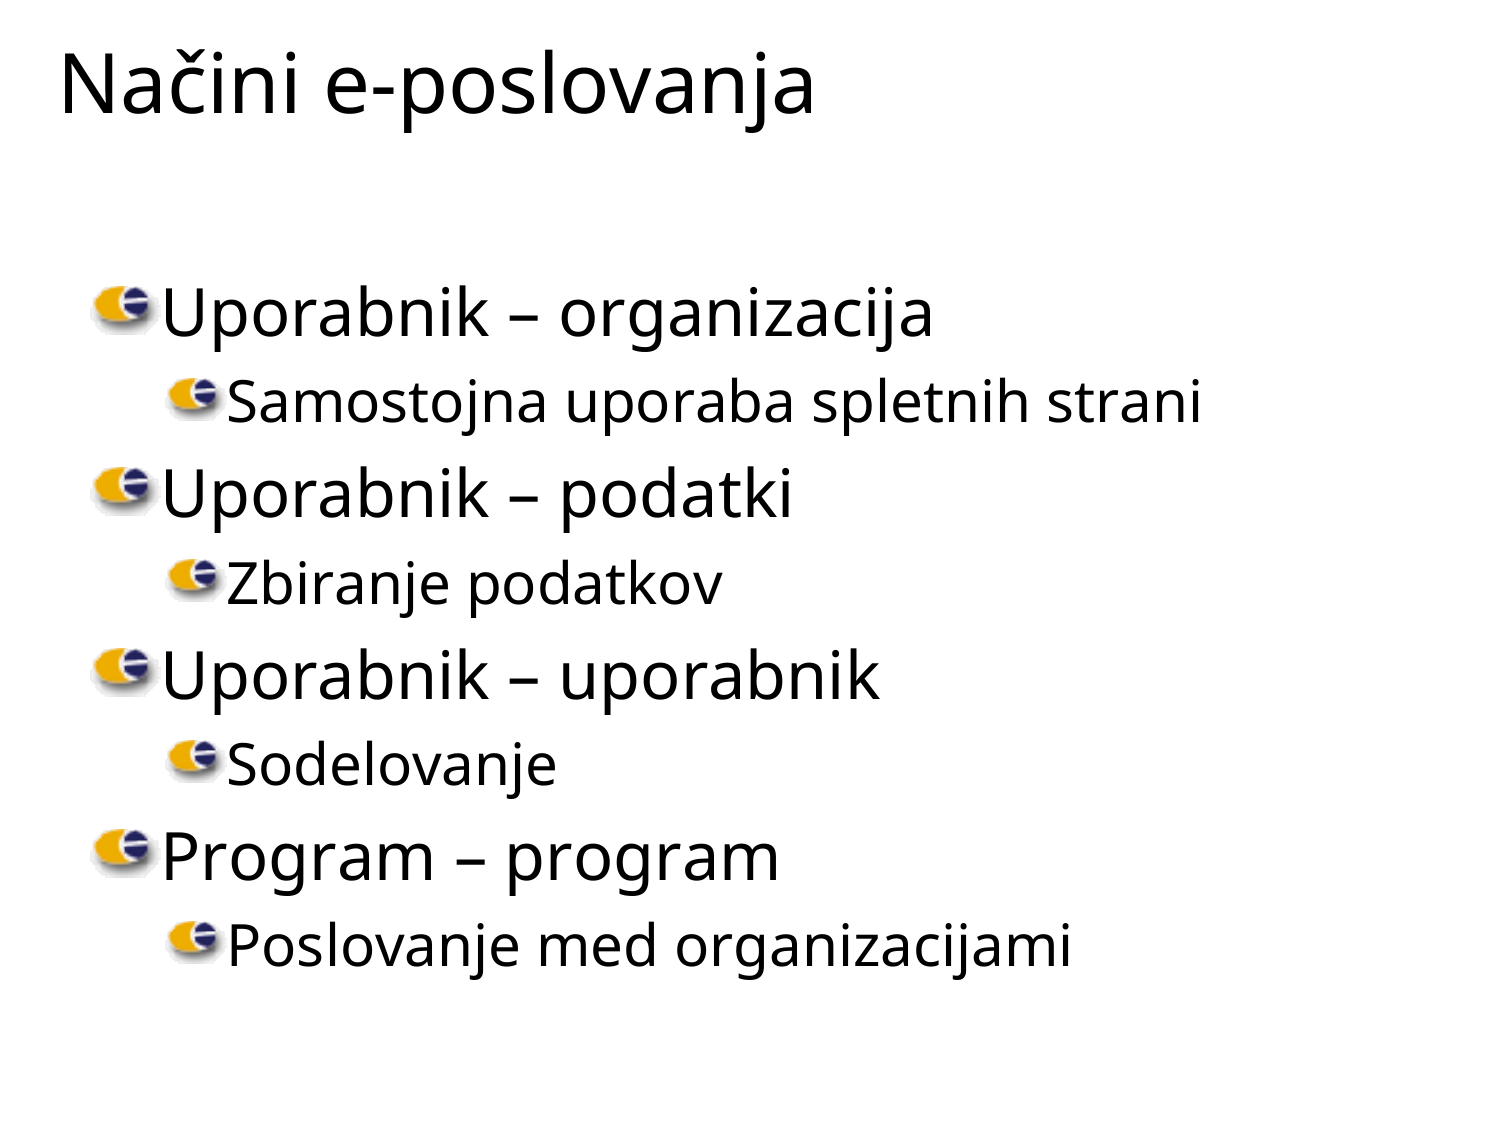

# Načini e-poslovanja
Uporabnik – organizacija
Samostojna uporaba spletnih strani
Uporabnik – podatki
Zbiranje podatkov
Uporabnik – uporabnik
Sodelovanje
Program – program
Poslovanje med organizacijami